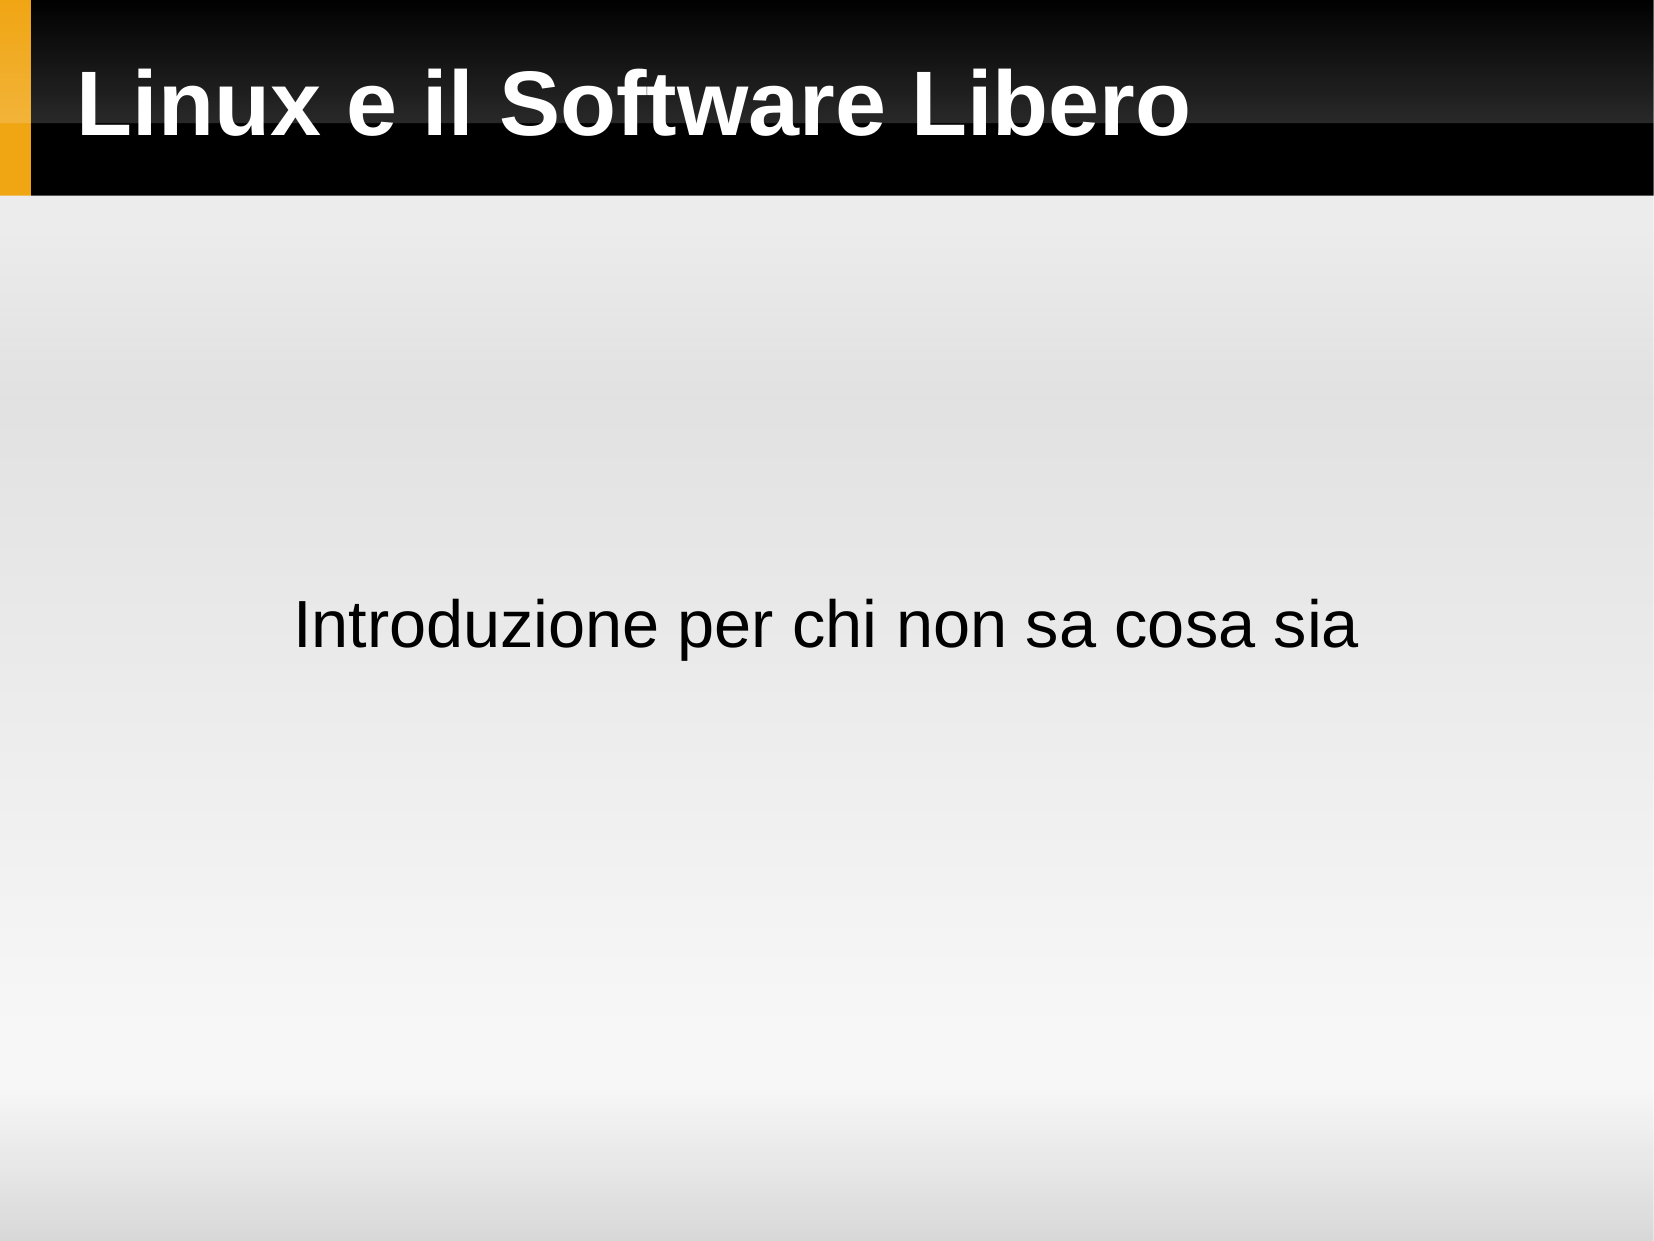

# Linux e il Software Libero
Introduzione per chi non sa cosa sia